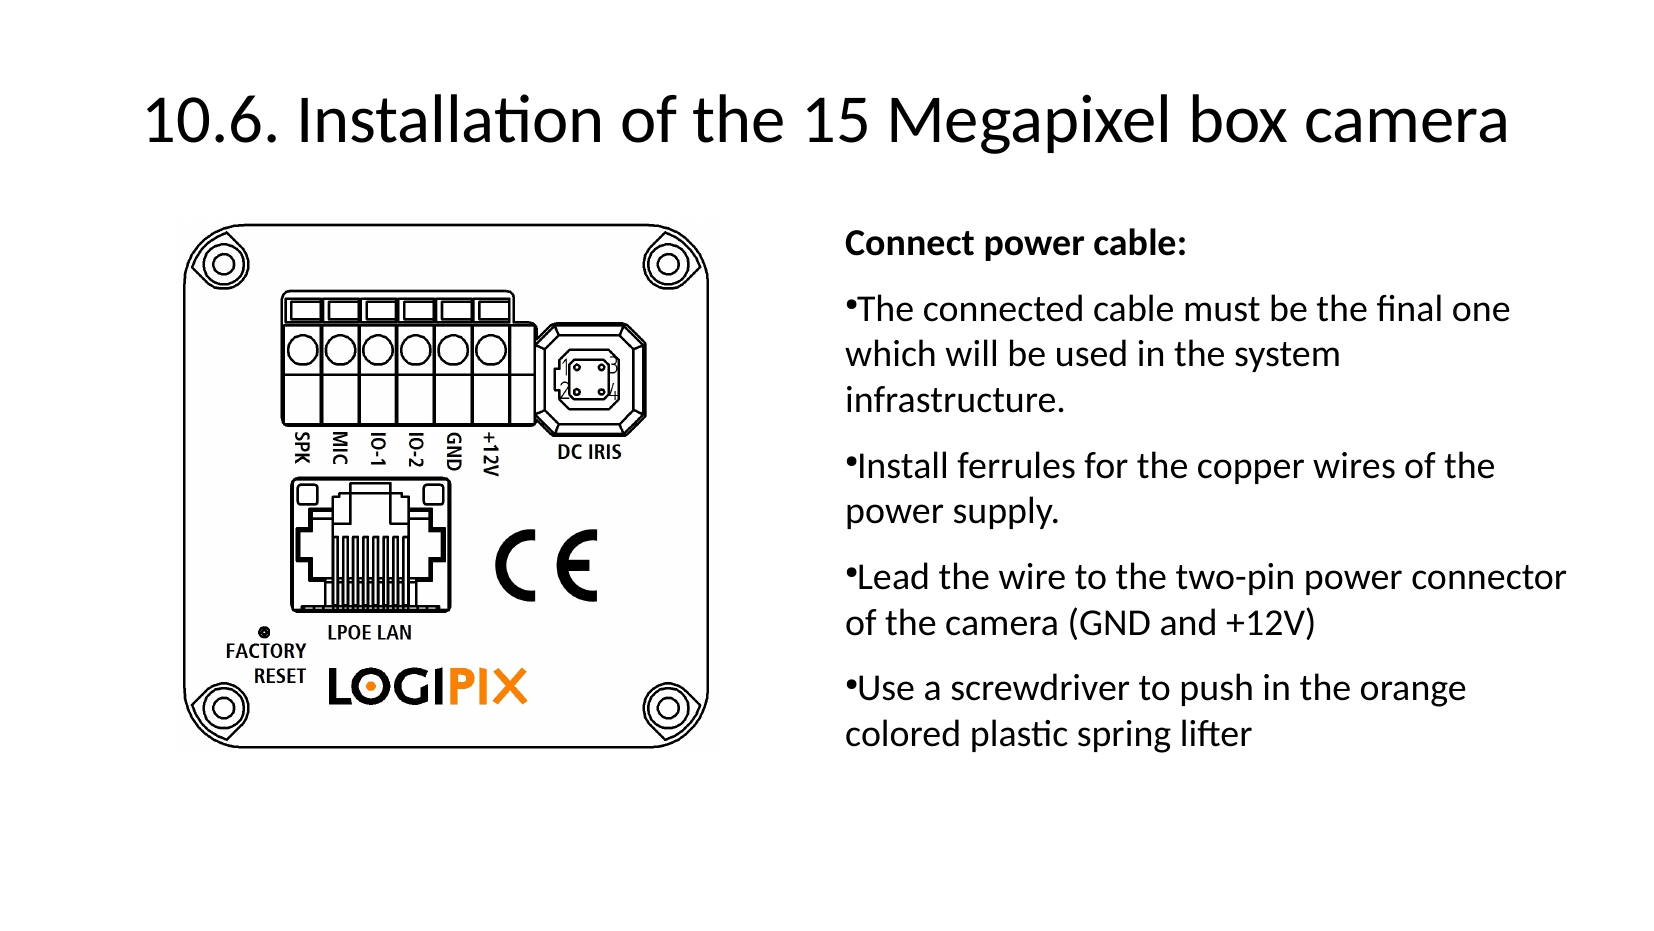

# 10.6. Installation of the 15 Megapixel box camera
Connect power cable:
The connected cable must be the final one which will be used in the system infrastructure.
Install ferrules for the copper wires of the power supply.
Lead the wire to the two-pin power connector of the camera (GND and +12V)
Use a screwdriver to push in the orange colored plastic spring lifter